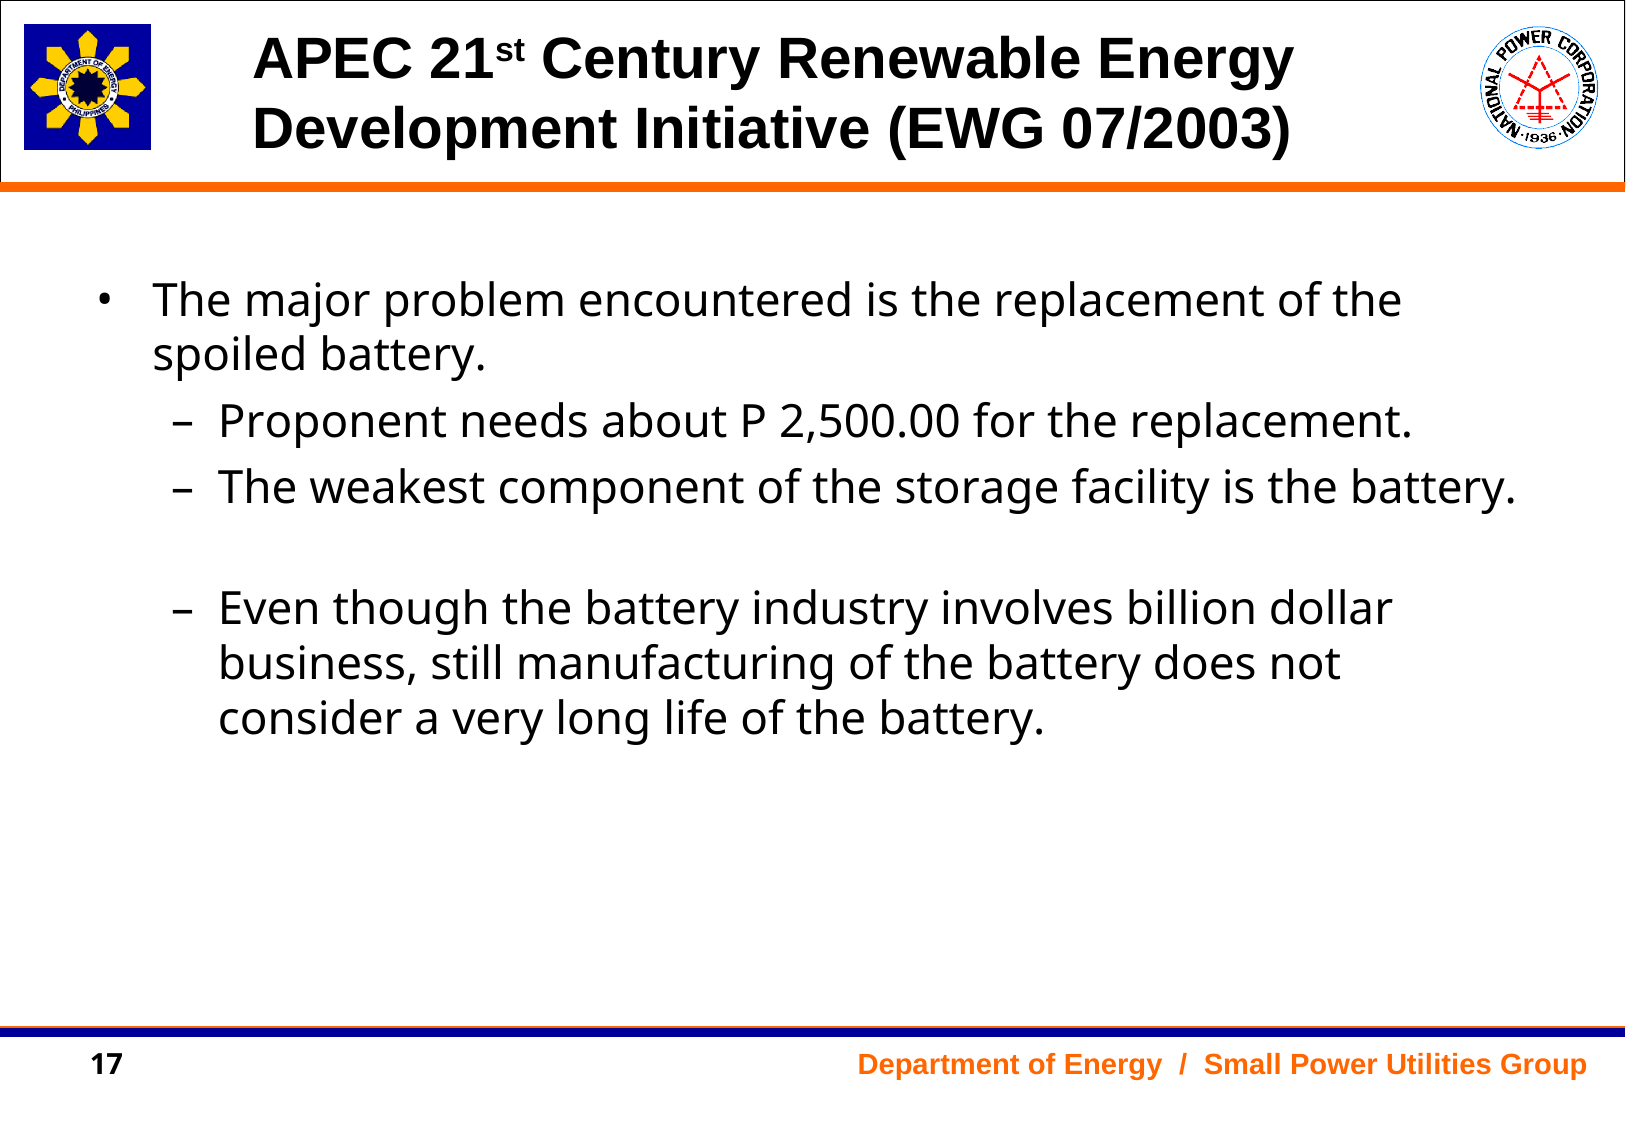

#
The major problem encountered is the replacement of the spoiled battery.
Proponent needs about P 2,500.00 for the replacement.
The weakest component of the storage facility is the battery.
Even though the battery industry involves billion dollar business, still manufacturing of the battery does not consider a very long life of the battery.
17